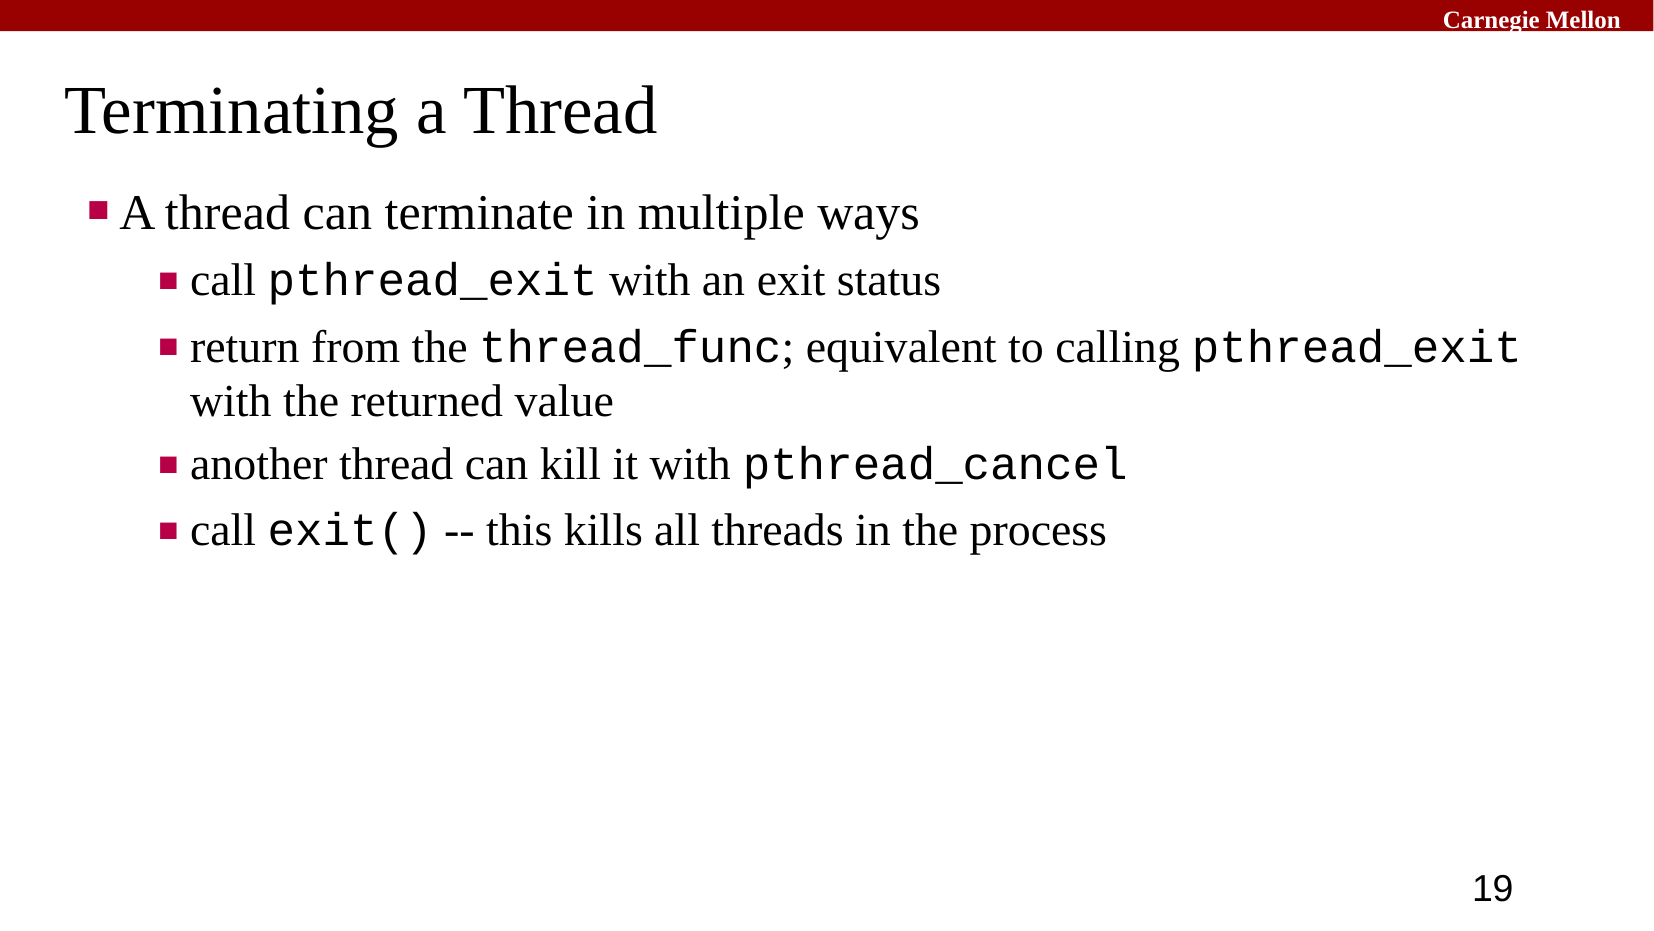

# Terminating a Thread
A thread can terminate in multiple ways
call pthread_exit with an exit status
return from the thread_func; equivalent to calling pthread_exit with the returned value
another thread can kill it with pthread_cancel
call exit() -- this kills all threads in the process